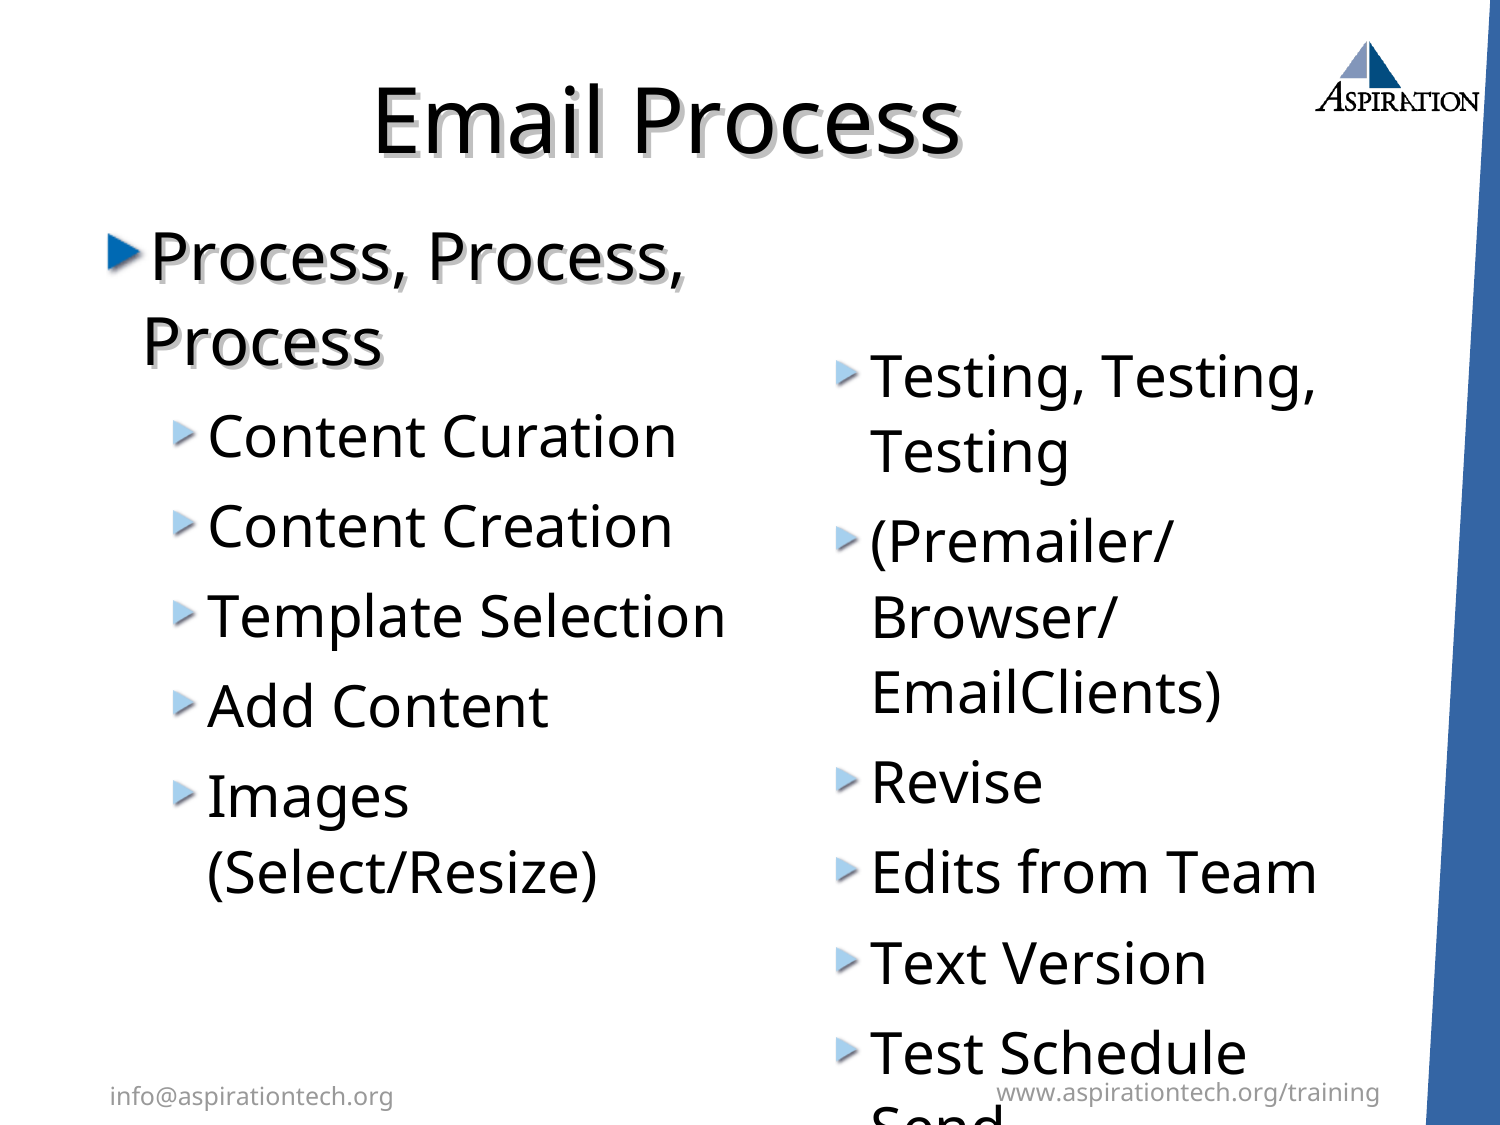

# Email Process
Process, Process, Process
Content Curation
Content Creation
Template Selection
Add Content
Images (Select/Resize)
Testing, Testing, Testing
(Premailer/Browser/EmailClients)
Revise
Edits from Team
Text Version
Test Schedule Send